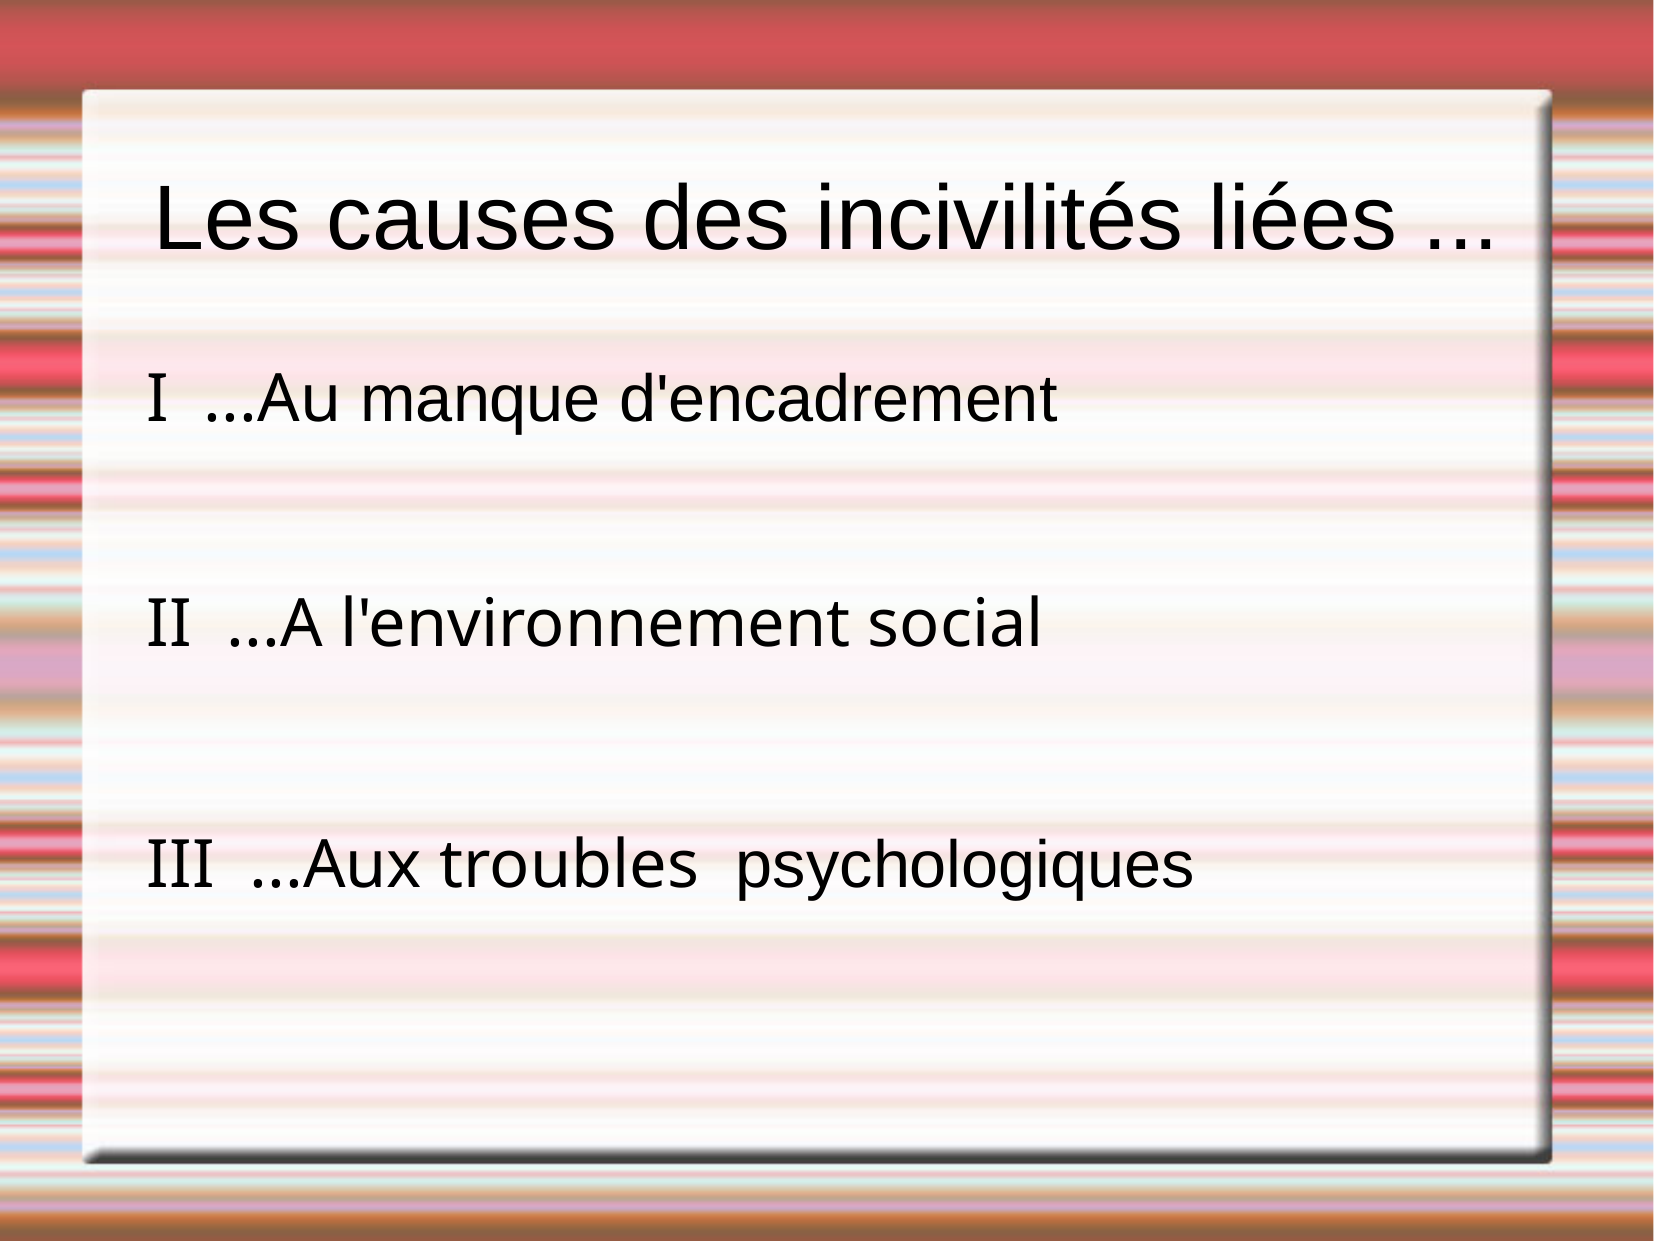

# Les causes des incivilités liées ...
I ...Au manque d'encadrement
II ...A l'environnement social
III ...Aux troubles psychologiques